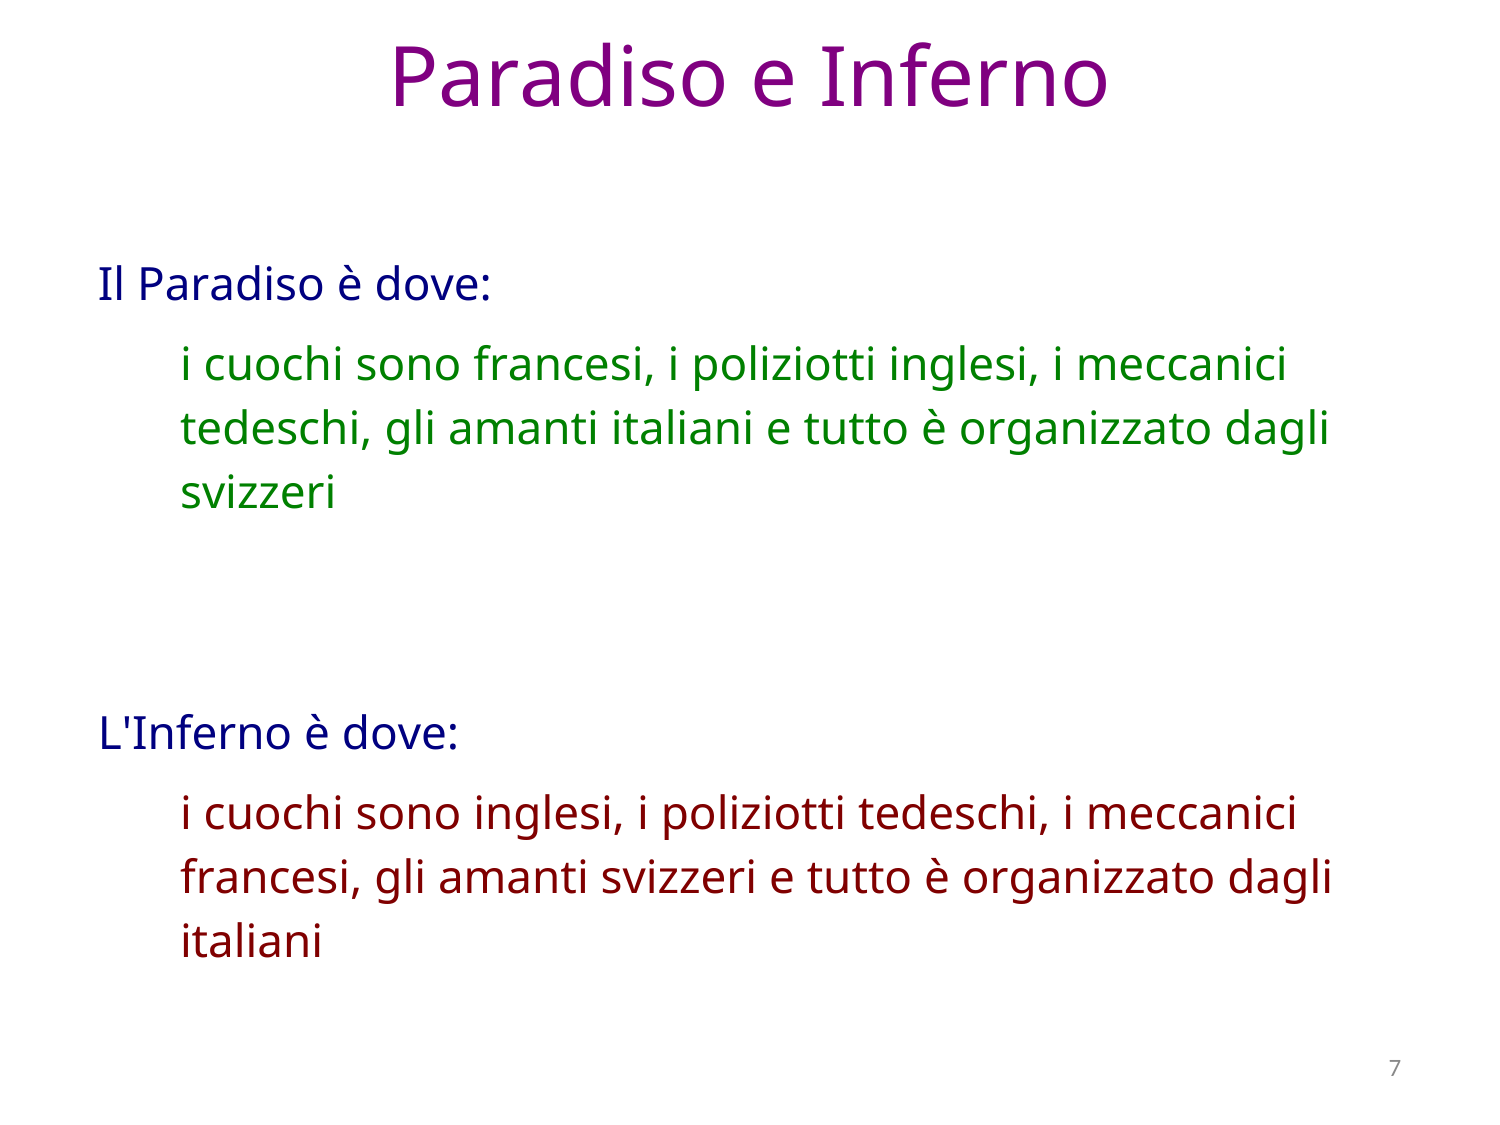

Paradiso e Inferno
 Il Paradiso è dove:
i cuochi sono francesi, i poliziotti inglesi, i meccanici tedeschi, gli amanti italiani e tutto è organizzato dagli svizzeri
 L'Inferno è dove:
i cuochi sono inglesi, i poliziotti tedeschi, i meccanici francesi, gli amanti svizzeri e tutto è organizzato dagli italiani
7